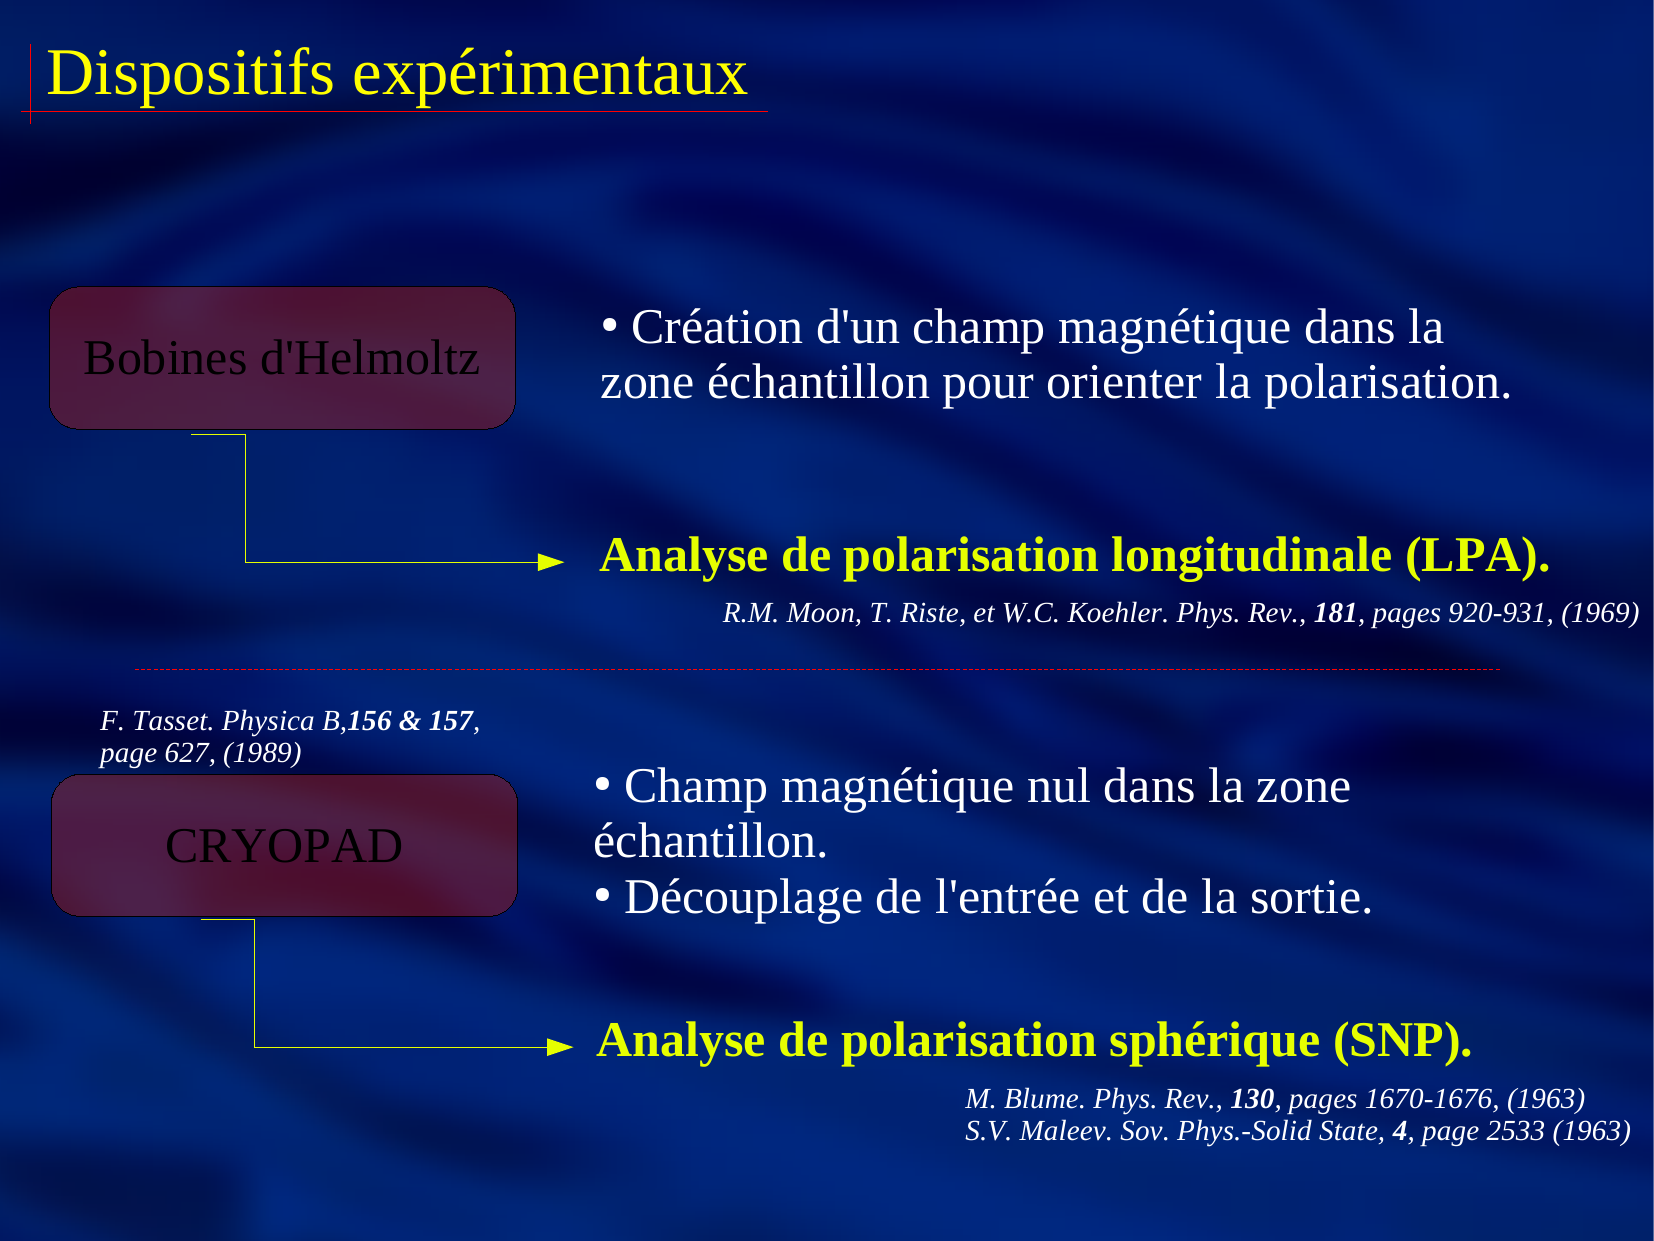

Dispositifs expérimentaux
Bobines d'Helmoltz
 Création d'un champ magnétique dans la zone échantillon pour orienter la polarisation.
Analyse de polarisation longitudinale (LPA).
R.M. Moon, T. Riste, et W.C. Koehler. Phys. Rev., 181, pages 920-931, (1969)
F. Tasset. Physica B,156 & 157,
page 627, (1989)
 Champ magnétique nul dans la zone échantillon.
 Découplage de l'entrée et de la sortie.
CRYOPAD
Analyse de polarisation sphérique (SNP).
M. Blume. Phys. Rev., 130, pages 1670-1676, (1963)
S.V. Maleev. Sov. Phys.-Solid State, 4, page 2533 (1963)